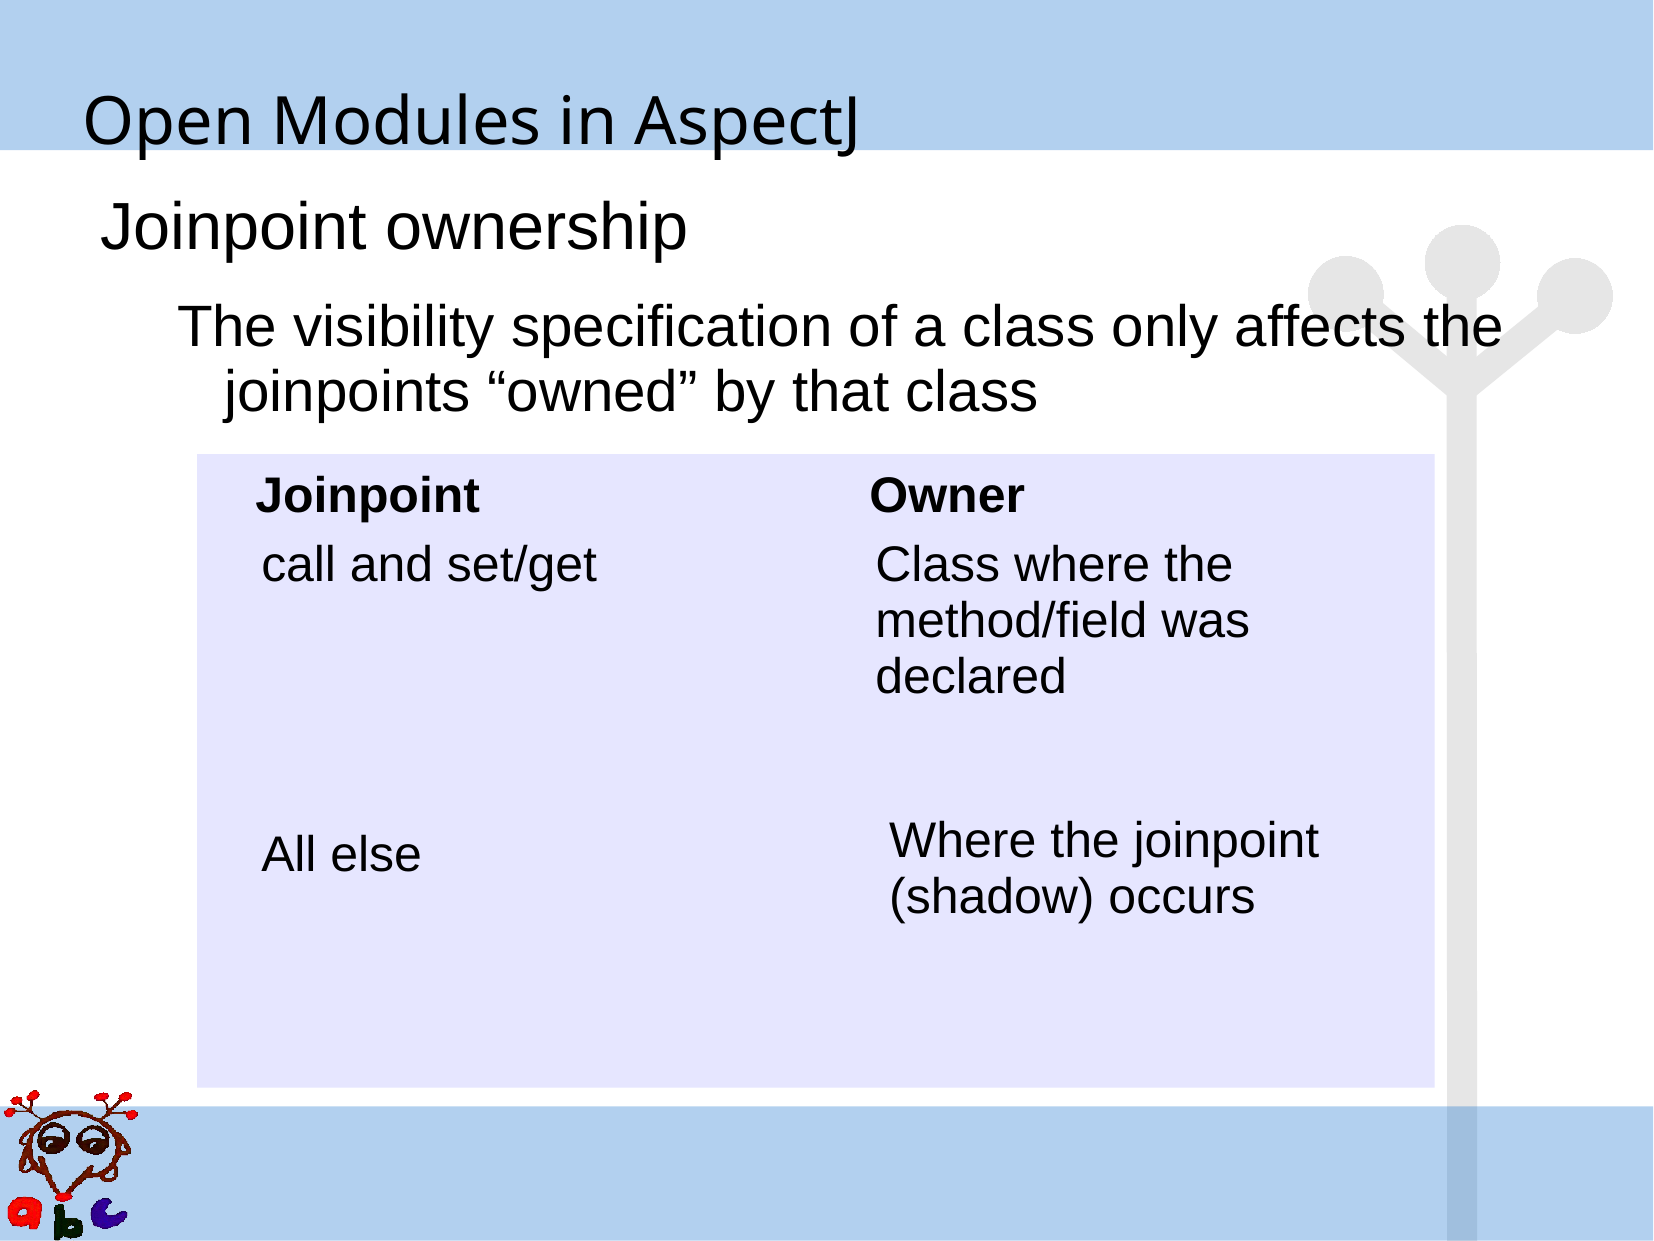

# Open Modules in AspectJ
Joinpoint ownership
The visibility specification of a class only affects the joinpoints “owned” by that class
Joinpoint
Owner
call and set/get
Class where the method/field was declared
Where the joinpoint (shadow) occurs
All else